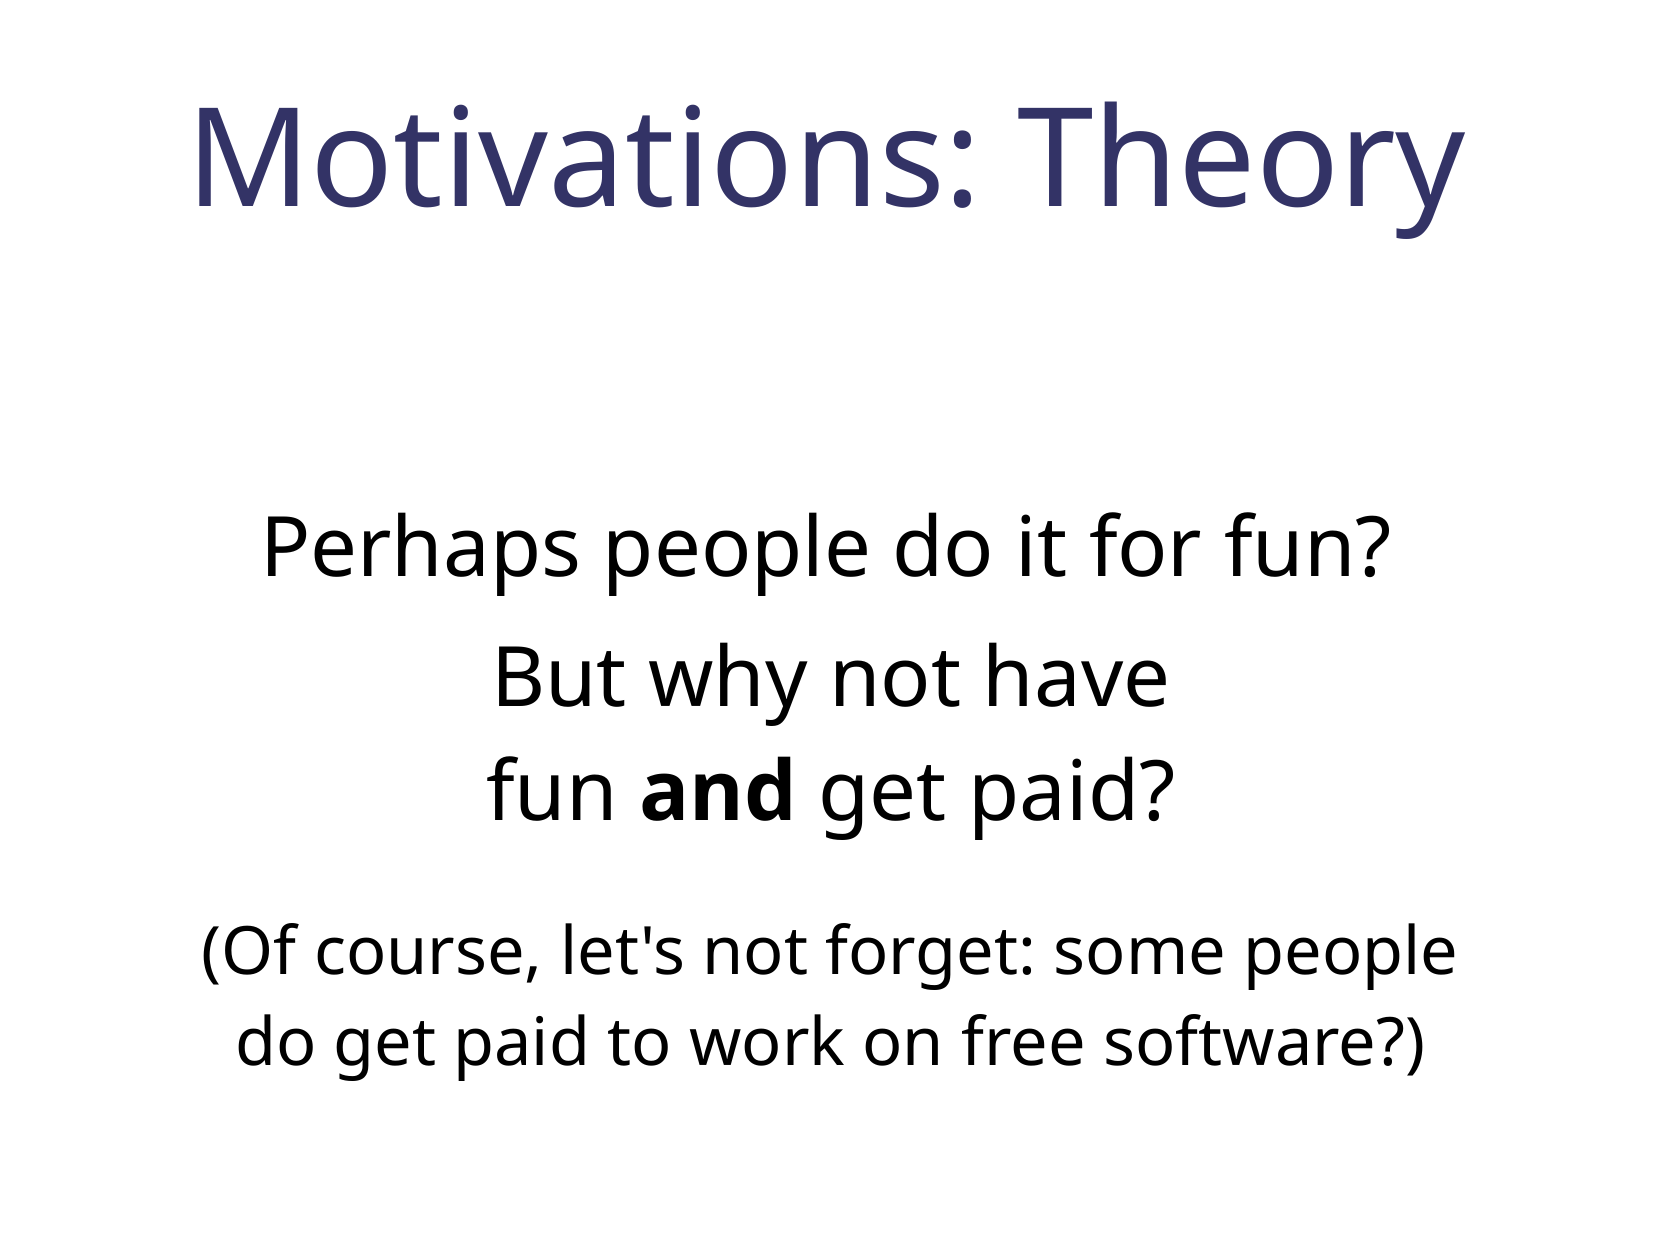

# Motivations: Theory
Perhaps people do it for fun?
But why not have
fun and get paid?
(Of course, let's not forget: some people
do get paid to work on free software?)